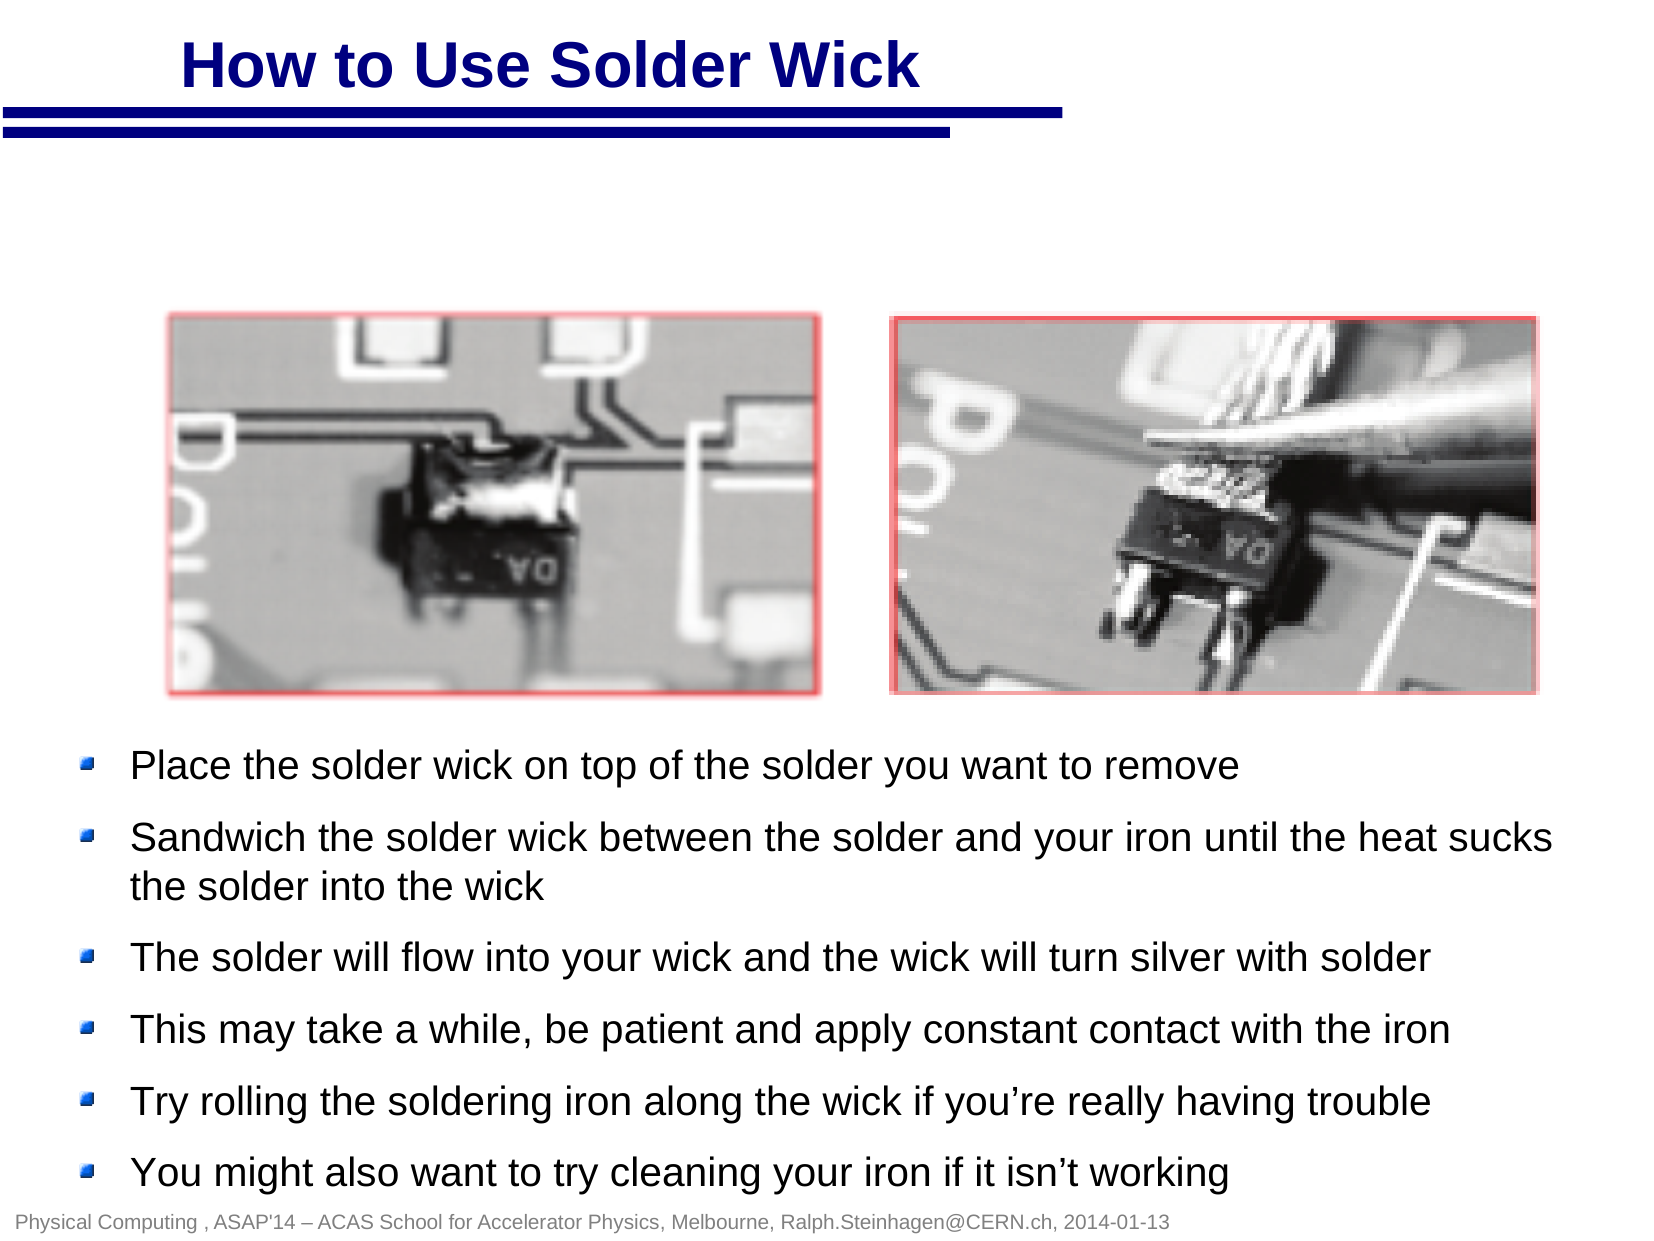

# How to Use Solder Wick
Place the solder wick on top of the solder you want to remove
Sandwich the solder wick between the solder and your iron until the heat sucks the solder into the wick
The solder will flow into your wick and the wick will turn silver with solder
This may take a while, be patient and apply constant contact with the iron
Try rolling the soldering iron along the wick if you’re really having trouble
You might also want to try cleaning your iron if it isn’t working